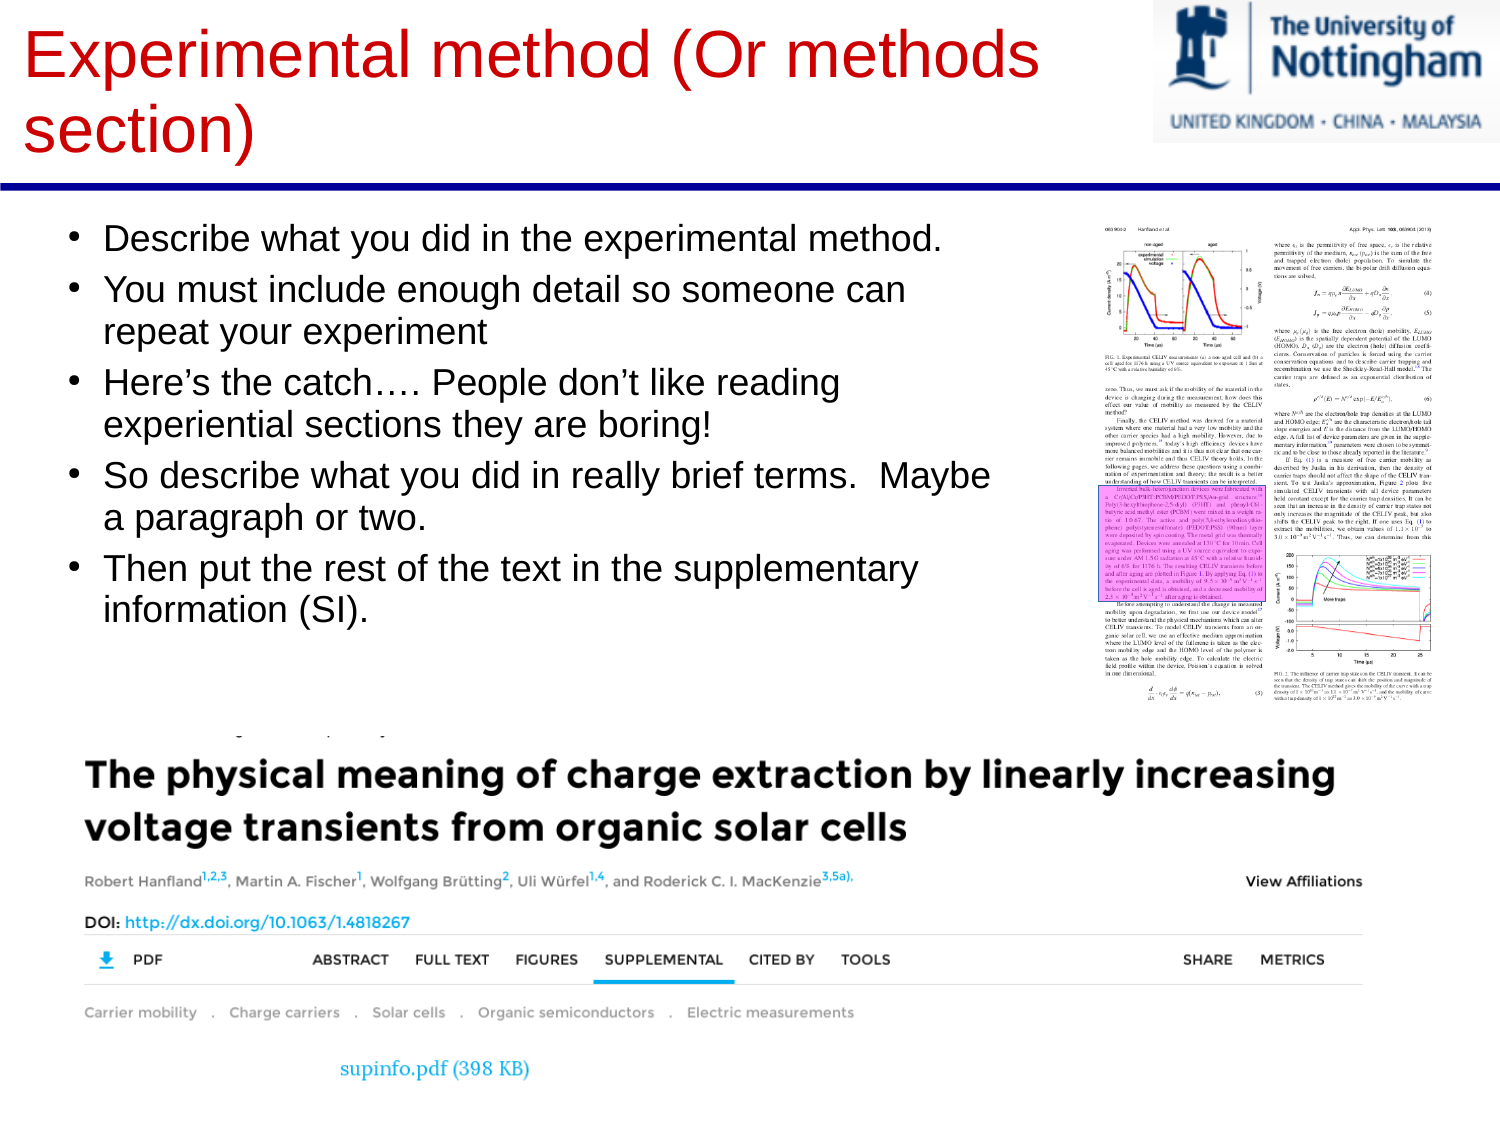

Experimental method (Or methods section)
Describe what you did in the experimental method.
You must include enough detail so someone can repeat your experiment
Here’s the catch…. People don’t like reading experiential sections they are boring!
So describe what you did in really brief terms. Maybe a paragraph or two.
Then put the rest of the text in the supplementary information (SI).